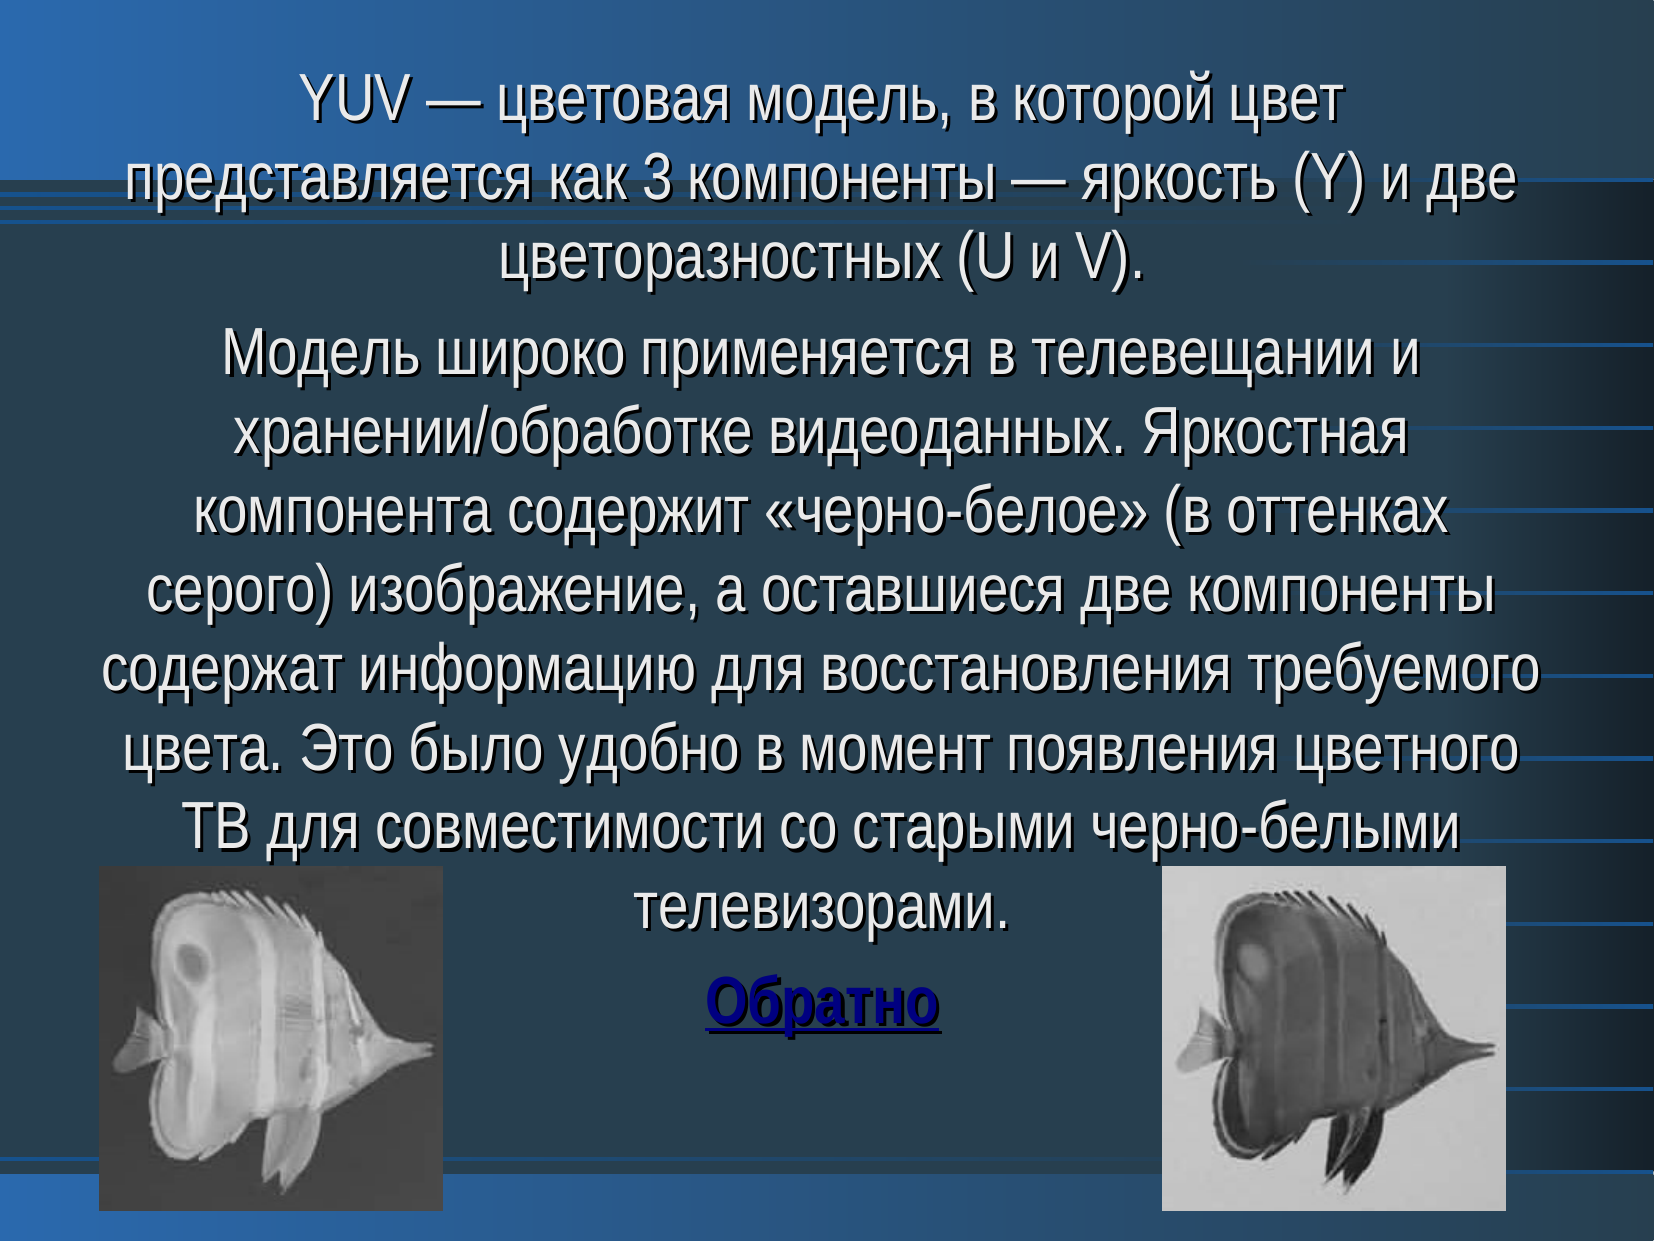

# YUV — цветовая модель, в которой цвет представляется как 3 компоненты — яркость (Y) и две цветоразностных (U и V).
Модель широко применяется в телевещании и хранении/обработке видеоданных. Яркостная компонента содержит «черно-белое» (в оттенках серого) изображение, а оставшиеся две компоненты содержат информацию для восстановления требуемого цвета. Это было удобно в момент появления цветного ТВ для совместимости со старыми черно-белыми телевизорами.
Обратно